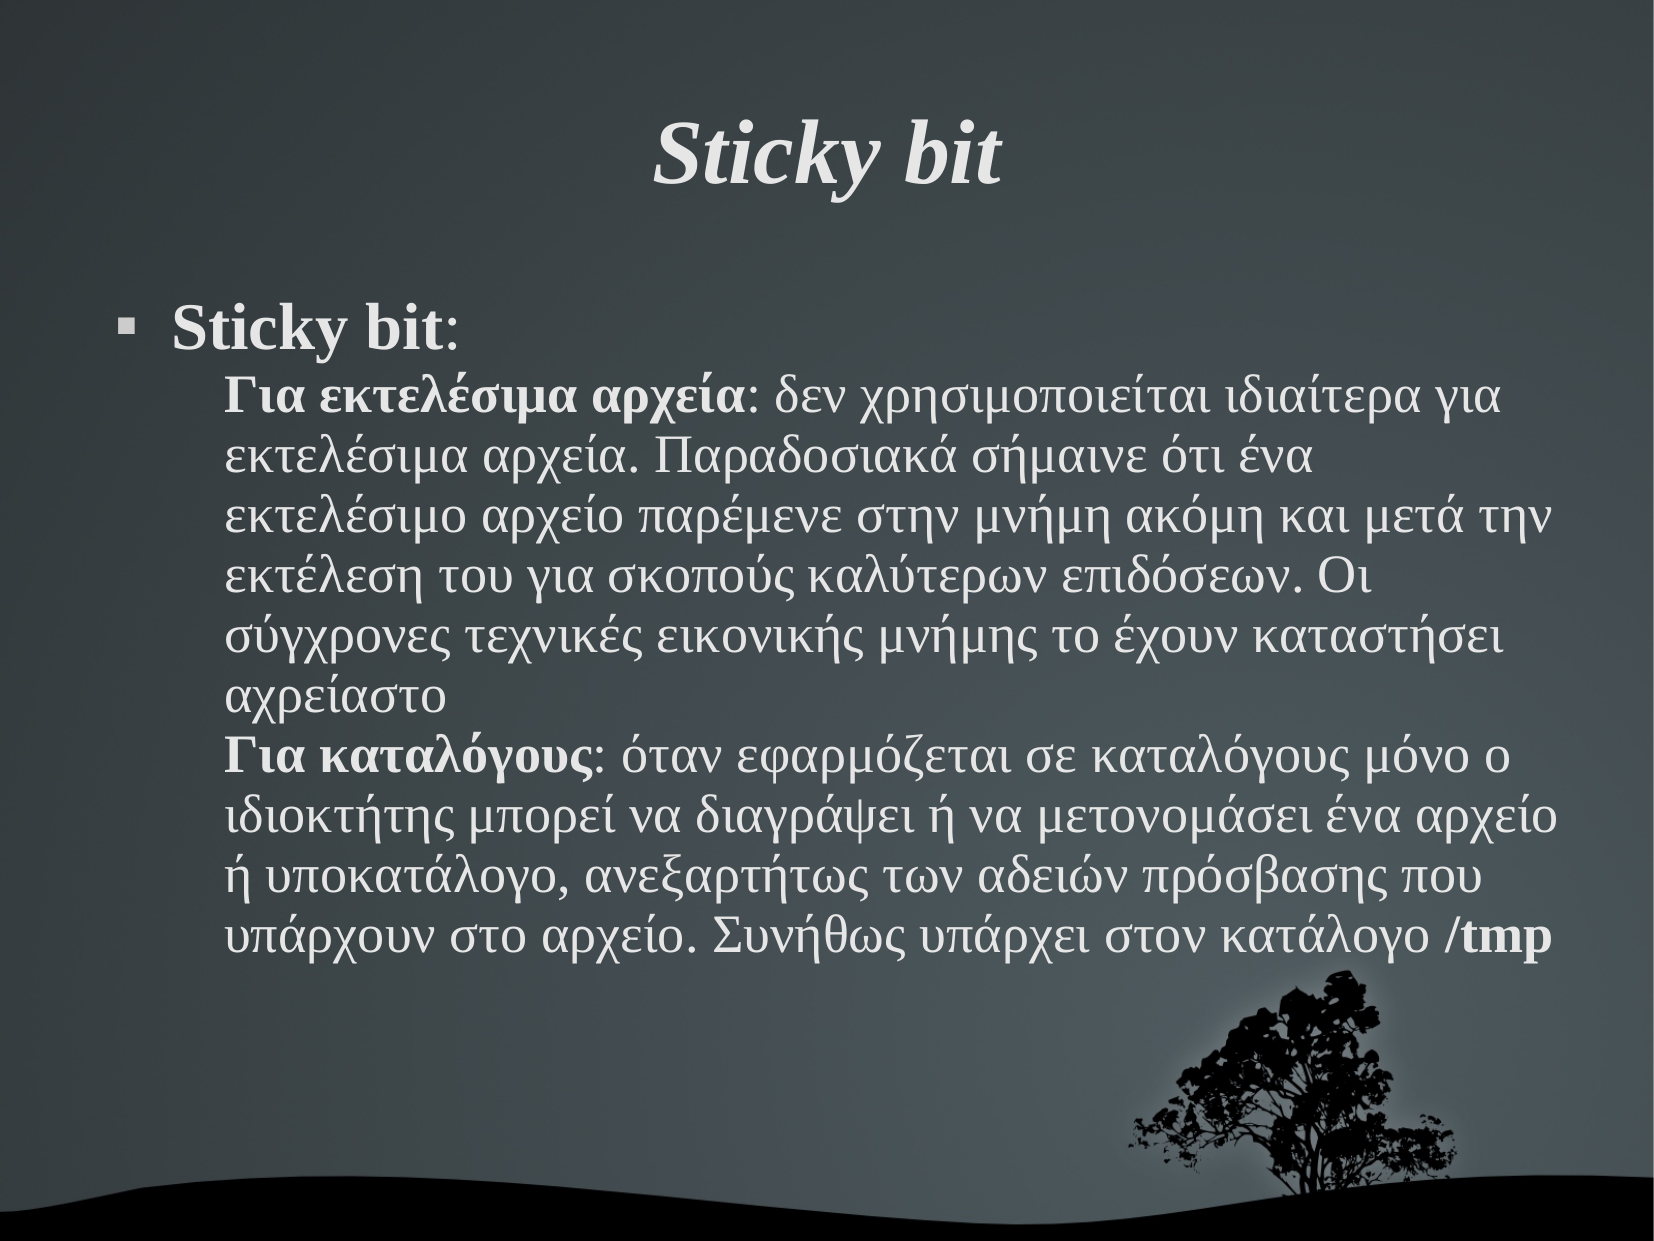

Sticky bit
# Sticky bit: Για εκτελέσιμα αρχεία: δεν χρησιμοποιείται ιδιαίτερα για εκτελέσιμα αρχεία. Παραδοσιακά σήμαινε ότι ένα εκτελέσιμο αρχείο παρέμενε στην μνήμη ακόμη και μετά την εκτέλεση του για σκοπούς καλύτερων επιδόσεων. Οι σύγχρονες τεχνικές εικονικής μνήμης το έχουν καταστήσει αχρείαστο Για καταλόγους: όταν εφαρμόζεται σε καταλόγους μόνο ο ιδιοκτήτης μπορεί να διαγράψει ή να μετονομάσει ένα αρχείο ή υποκατάλογο, ανεξαρτήτως των αδειών πρόσβασης που υπάρχουν στο αρχείο. Συνήθως υπάρχει στον κατάλογο /tmp